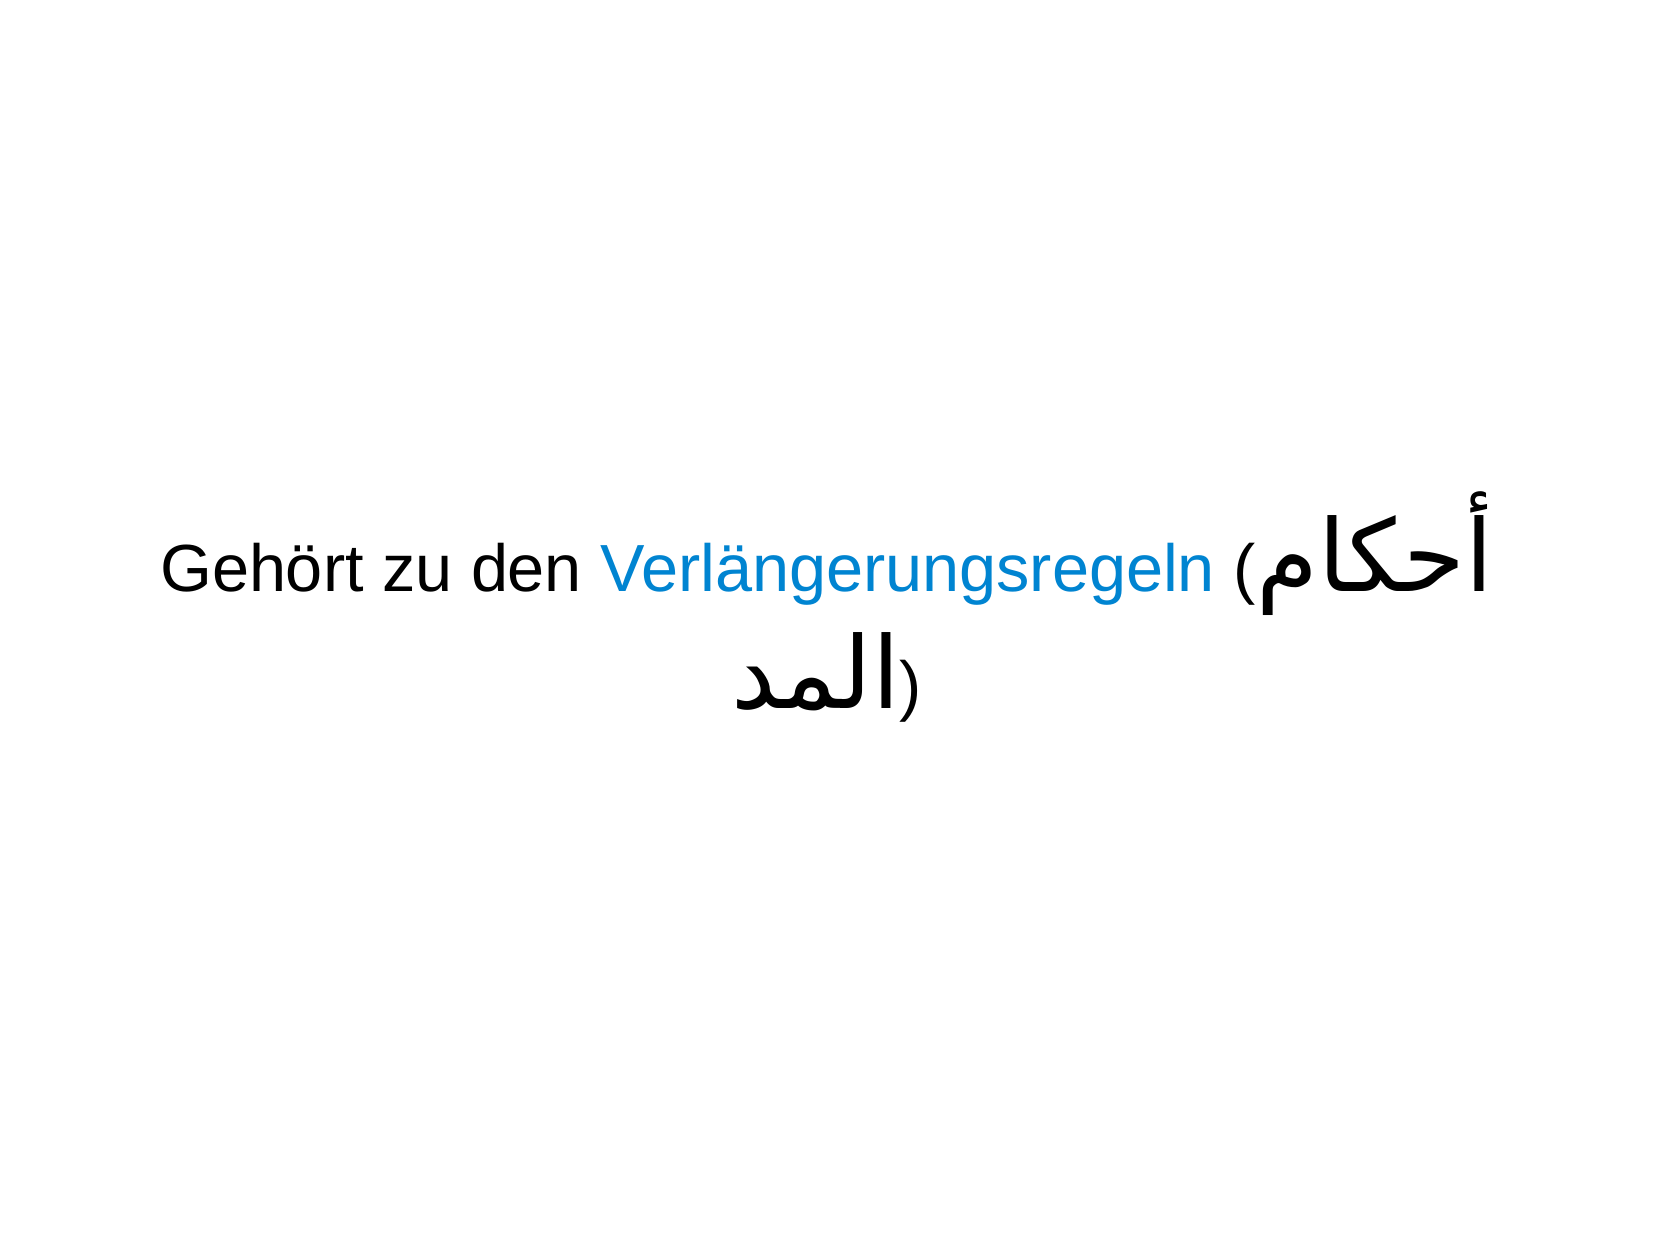

# Gehört zu den Verlängerungsregeln (أحكام المد)